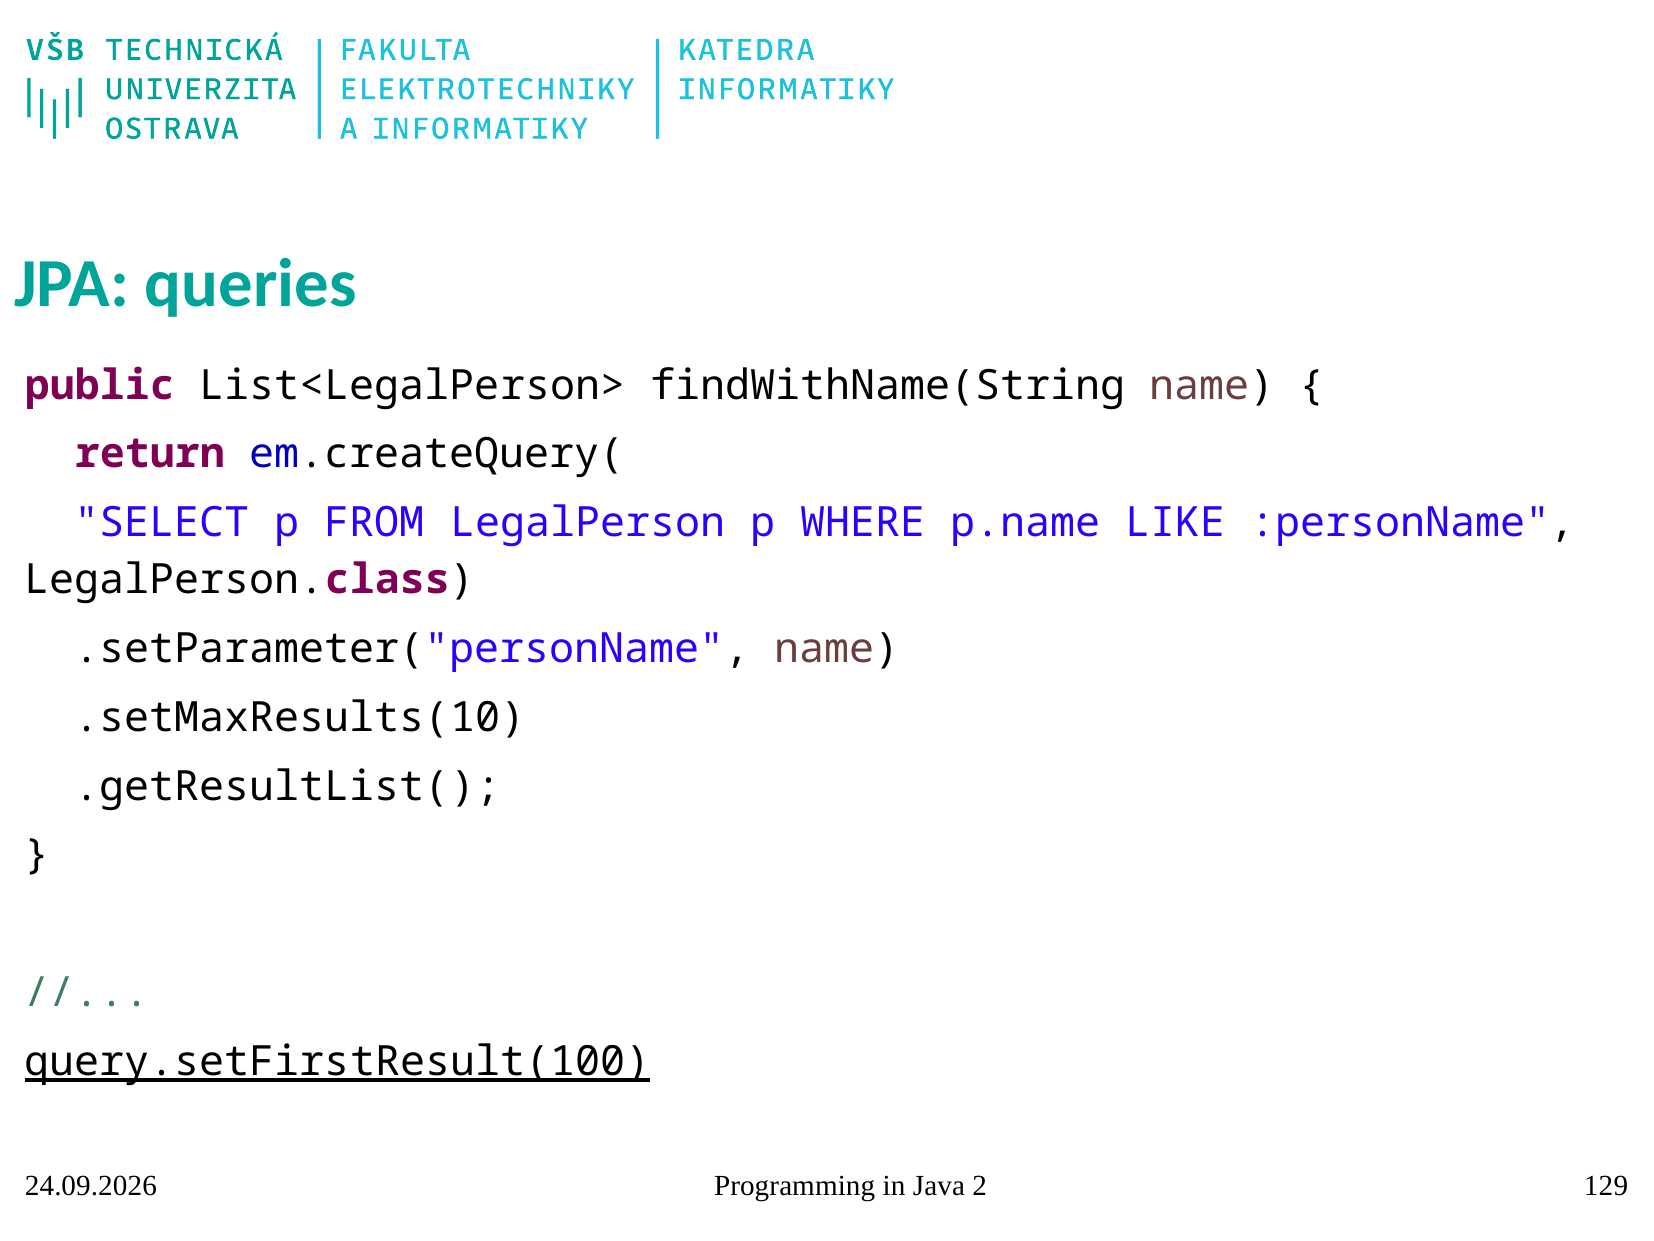

# JPA: queries
public List<LegalPerson> findWithName(String name) {
 return em.createQuery(
 "SELECT p FROM LegalPerson p WHERE p.name LIKE :personName", LegalPerson.class)
 .setParameter("personName", name)
 .setMaxResults(10)
 .getResultList();
}
//...
query.setFirstResult(100)
Programming in Java 2
129